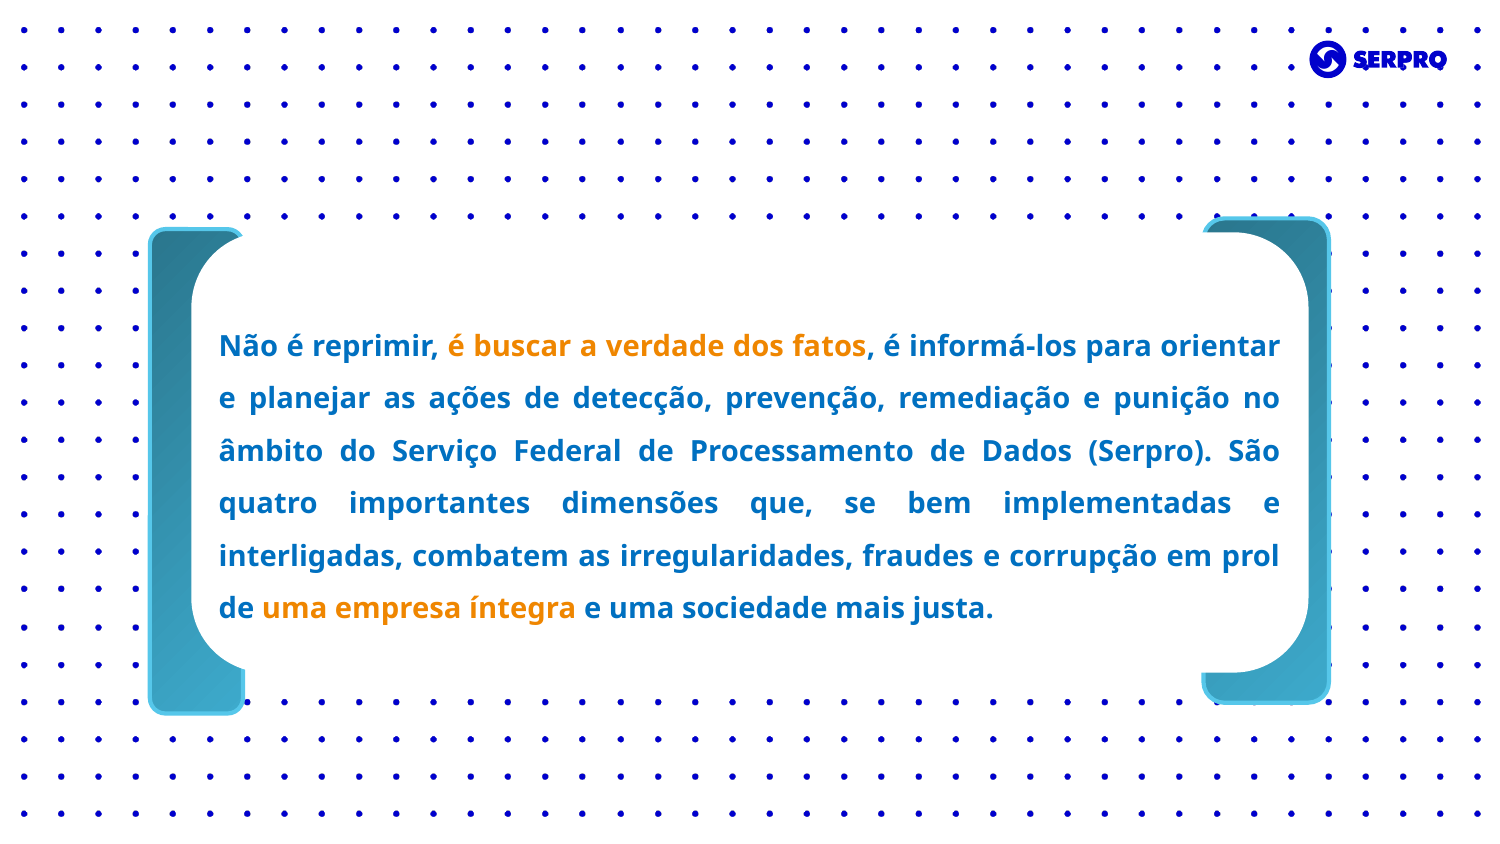

Não é reprimir, é buscar a verdade dos fatos, é informá-los para orientar e planejar as ações de detecção, prevenção, remediação e punição no âmbito do Serviço Federal de Processamento de Dados (Serpro). São quatro importantes dimensões que, se bem implementadas e interligadas, combatem as irregularidades, fraudes e corrupção em prol de uma empresa íntegra e uma sociedade mais justa.